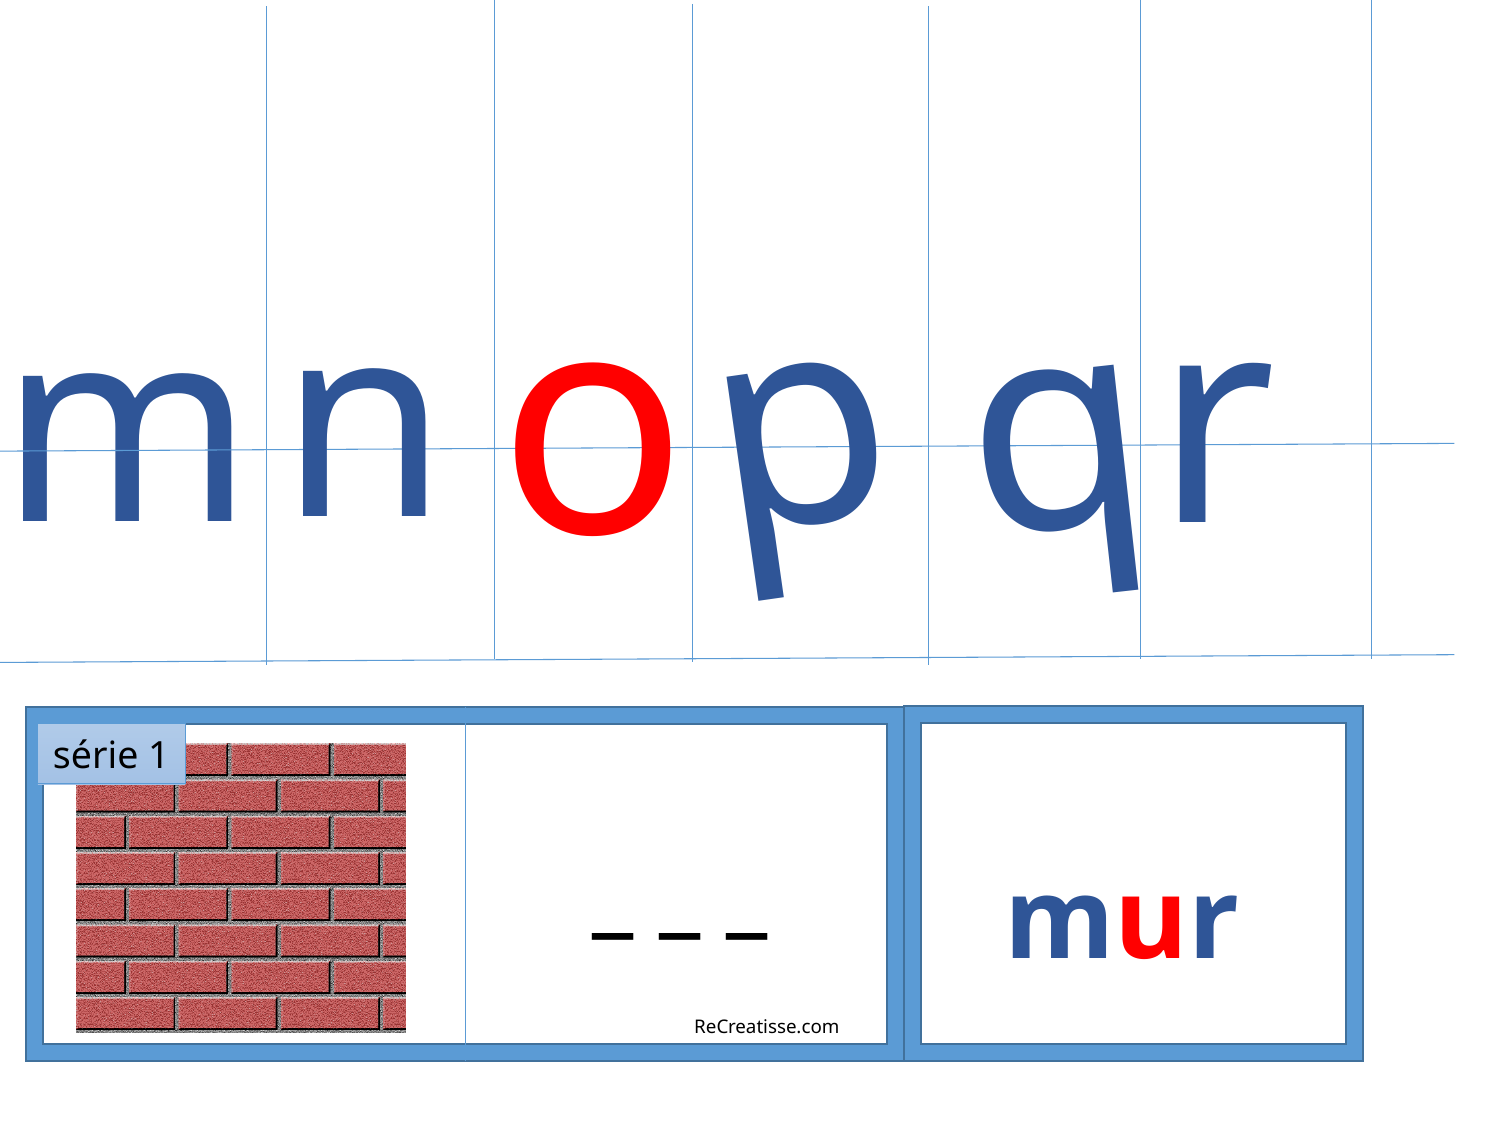

o
r
p
q
n
m
série 1
_ _ _
mur
ReCreatisse.com